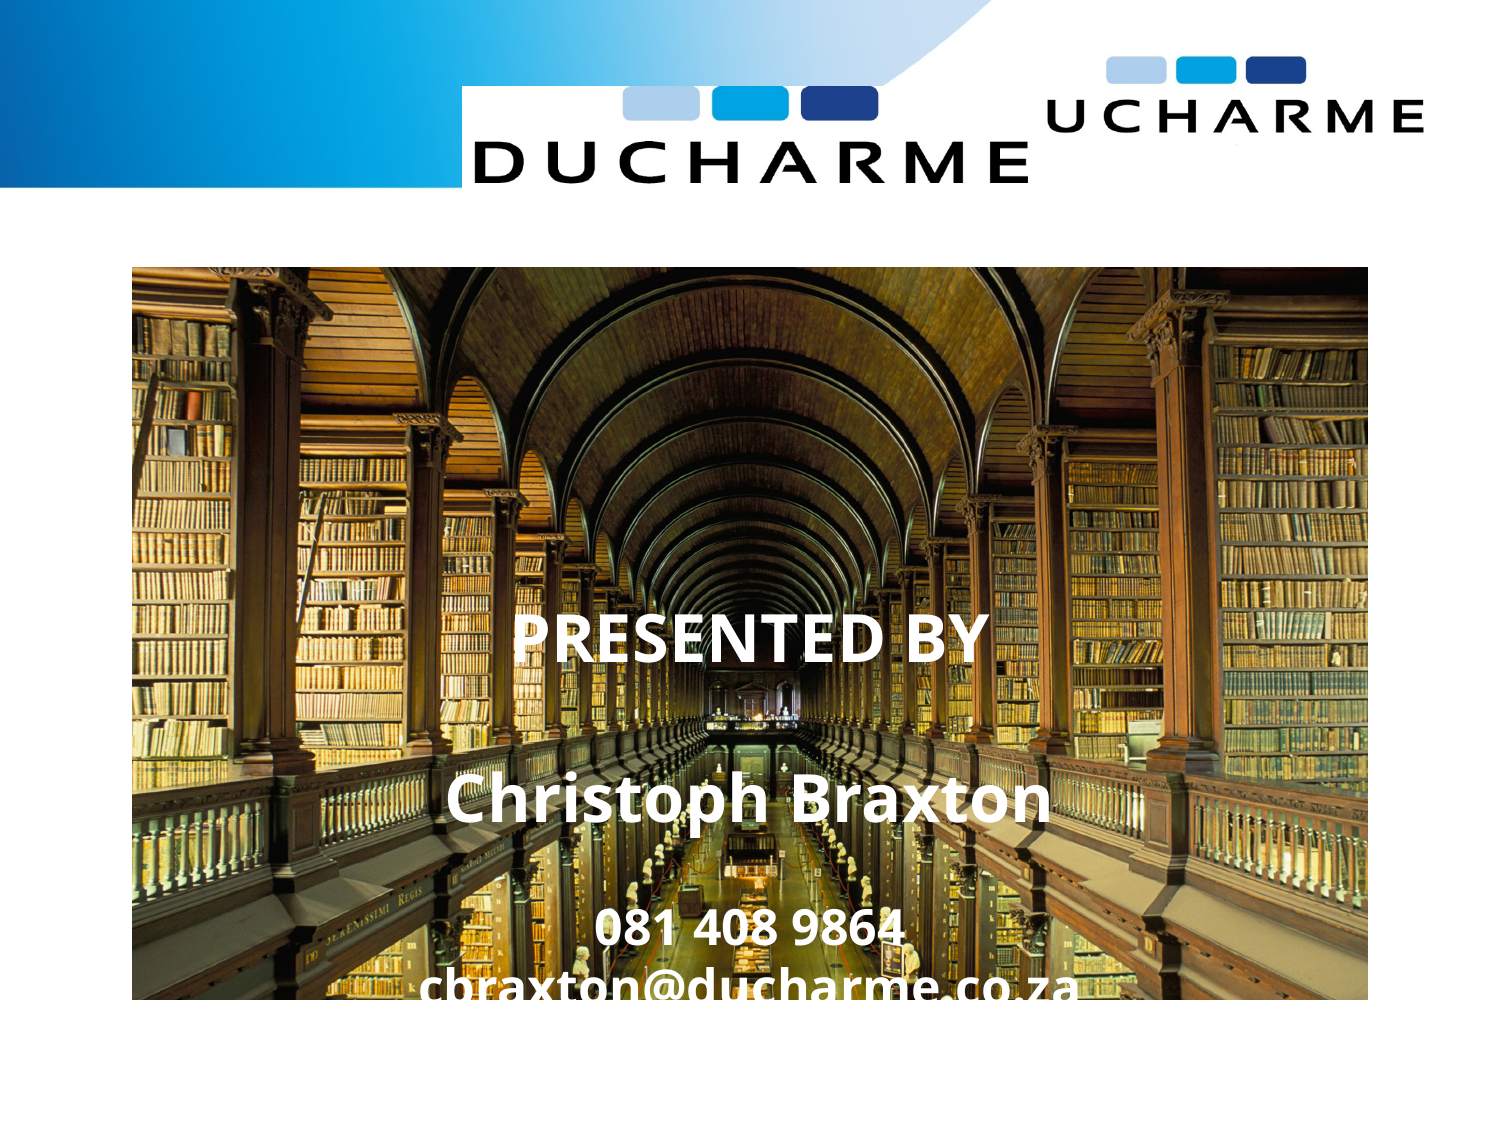

PRESENTED BY
Christoph Braxton
081 408 9864
cbraxton@ducharme.co.za